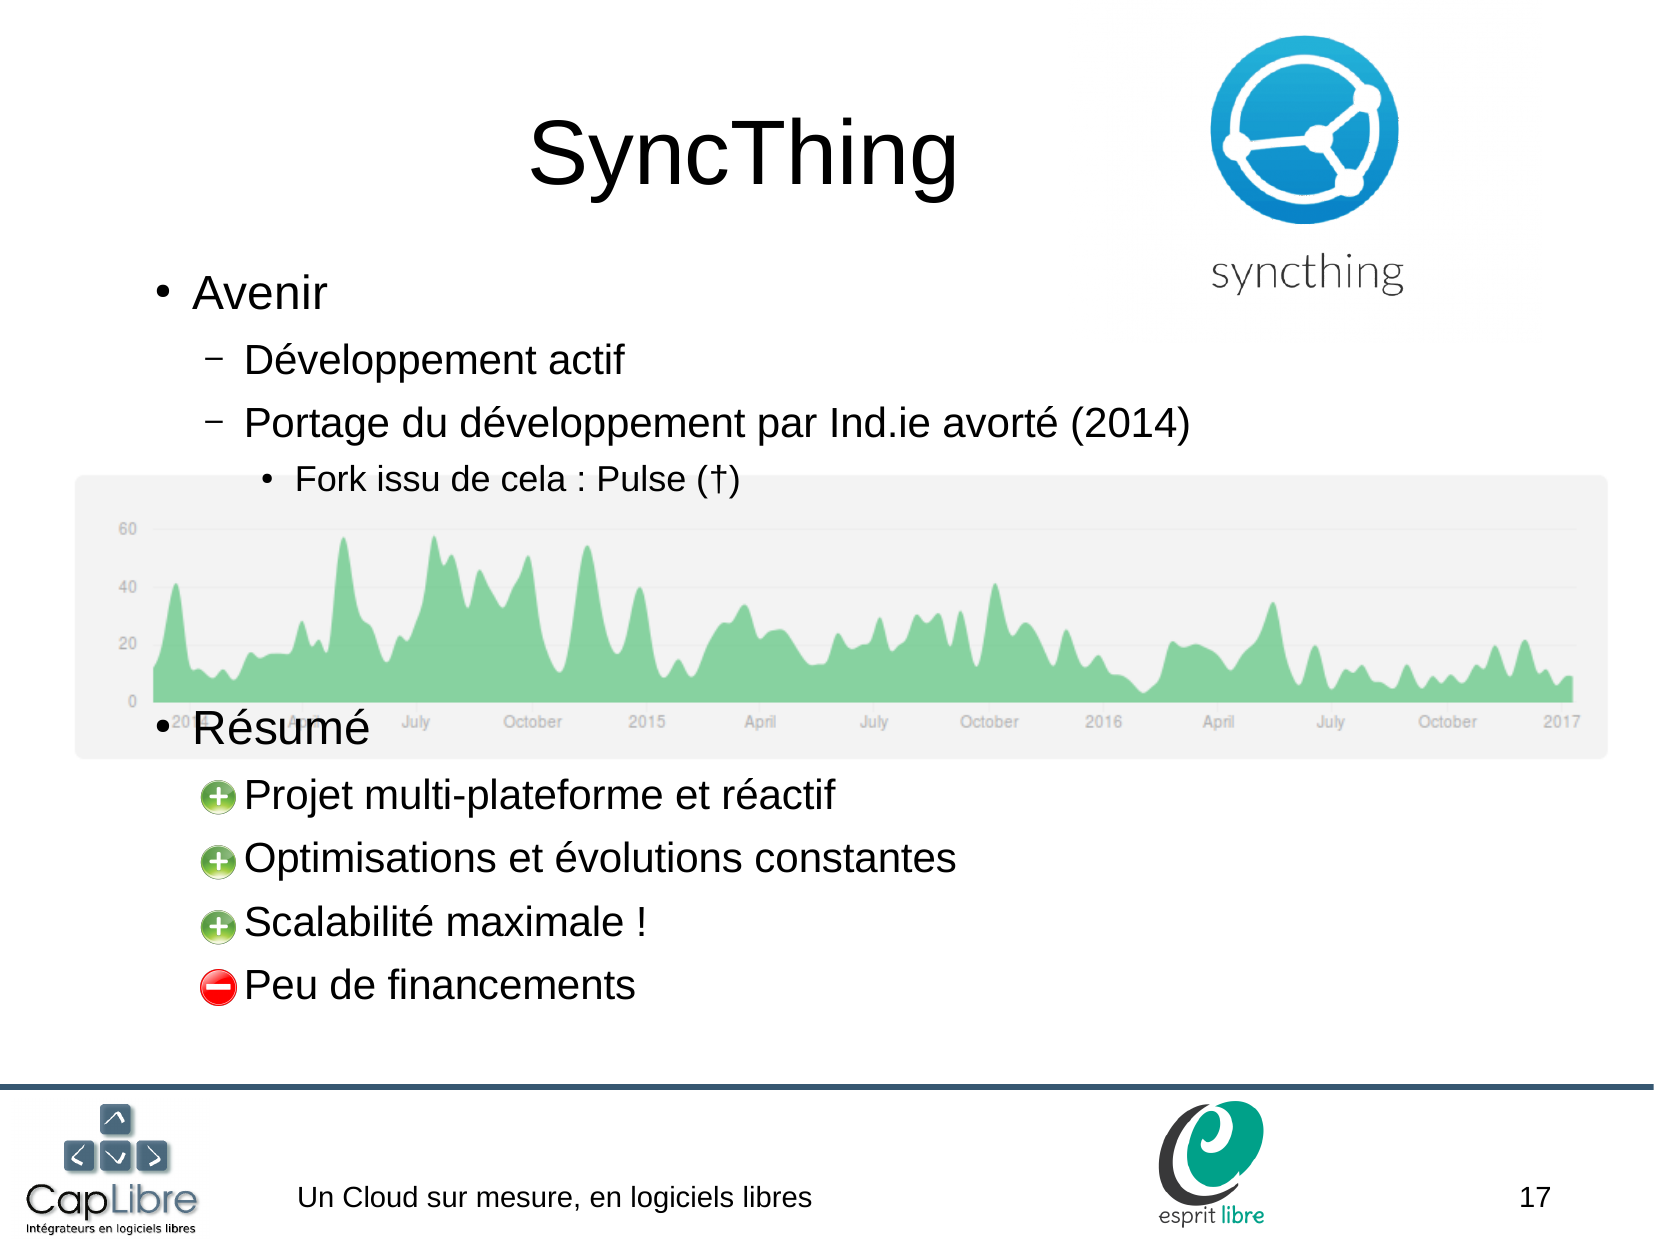

SyncThing
# Avenir
Développement actif
Portage du développement par Ind.ie avorté (2014)
Fork issu de cela : Pulse (†)
Résumé
Projet multi-plateforme et réactif
Optimisations et évolutions constantes
Scalabilité maximale !
Peu de financements
Un Cloud sur mesure, en logiciels libres